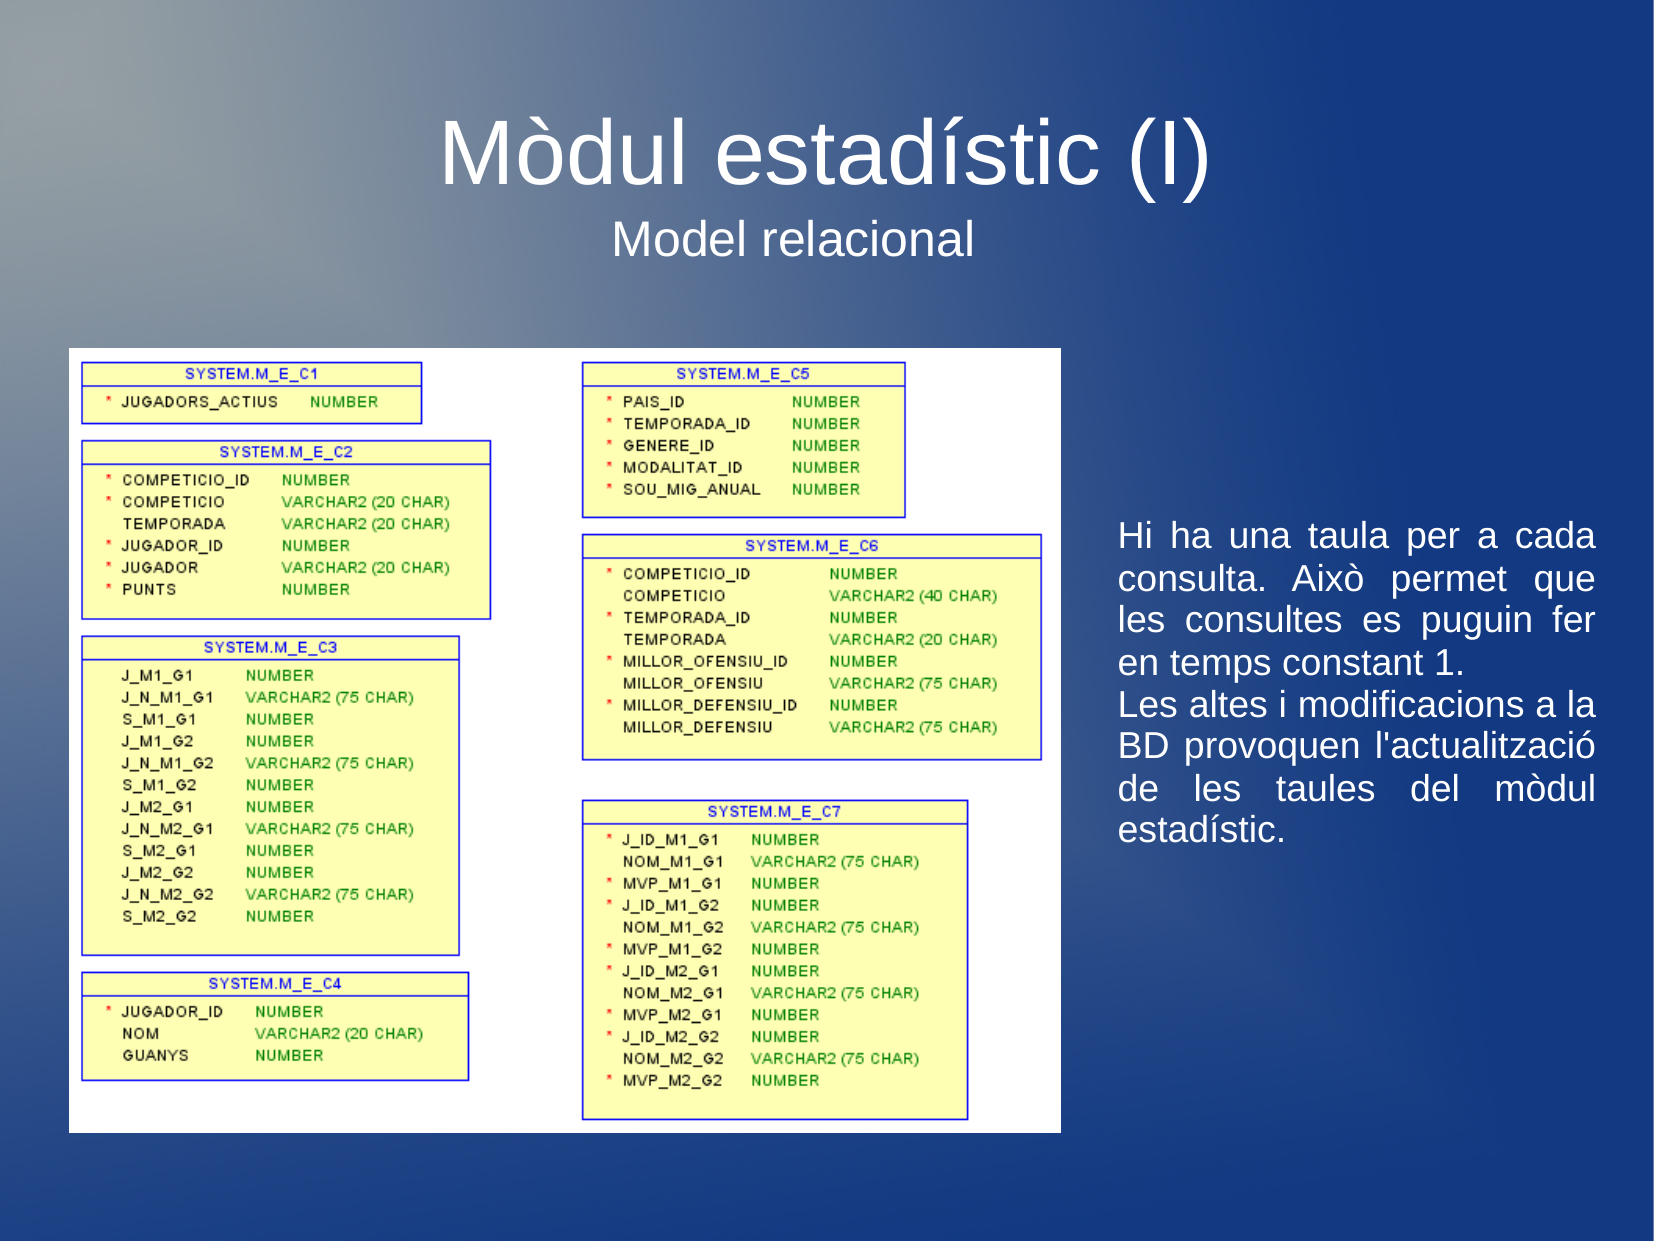

# Mòdul estadístic (I)
 Model relacional
Hi ha una taula per a cada consulta. Això permet que les consultes es puguin fer en temps constant 1.
Les altes i modificacions a la BD provoquen l'actualització de les taules del mòdul estadístic.